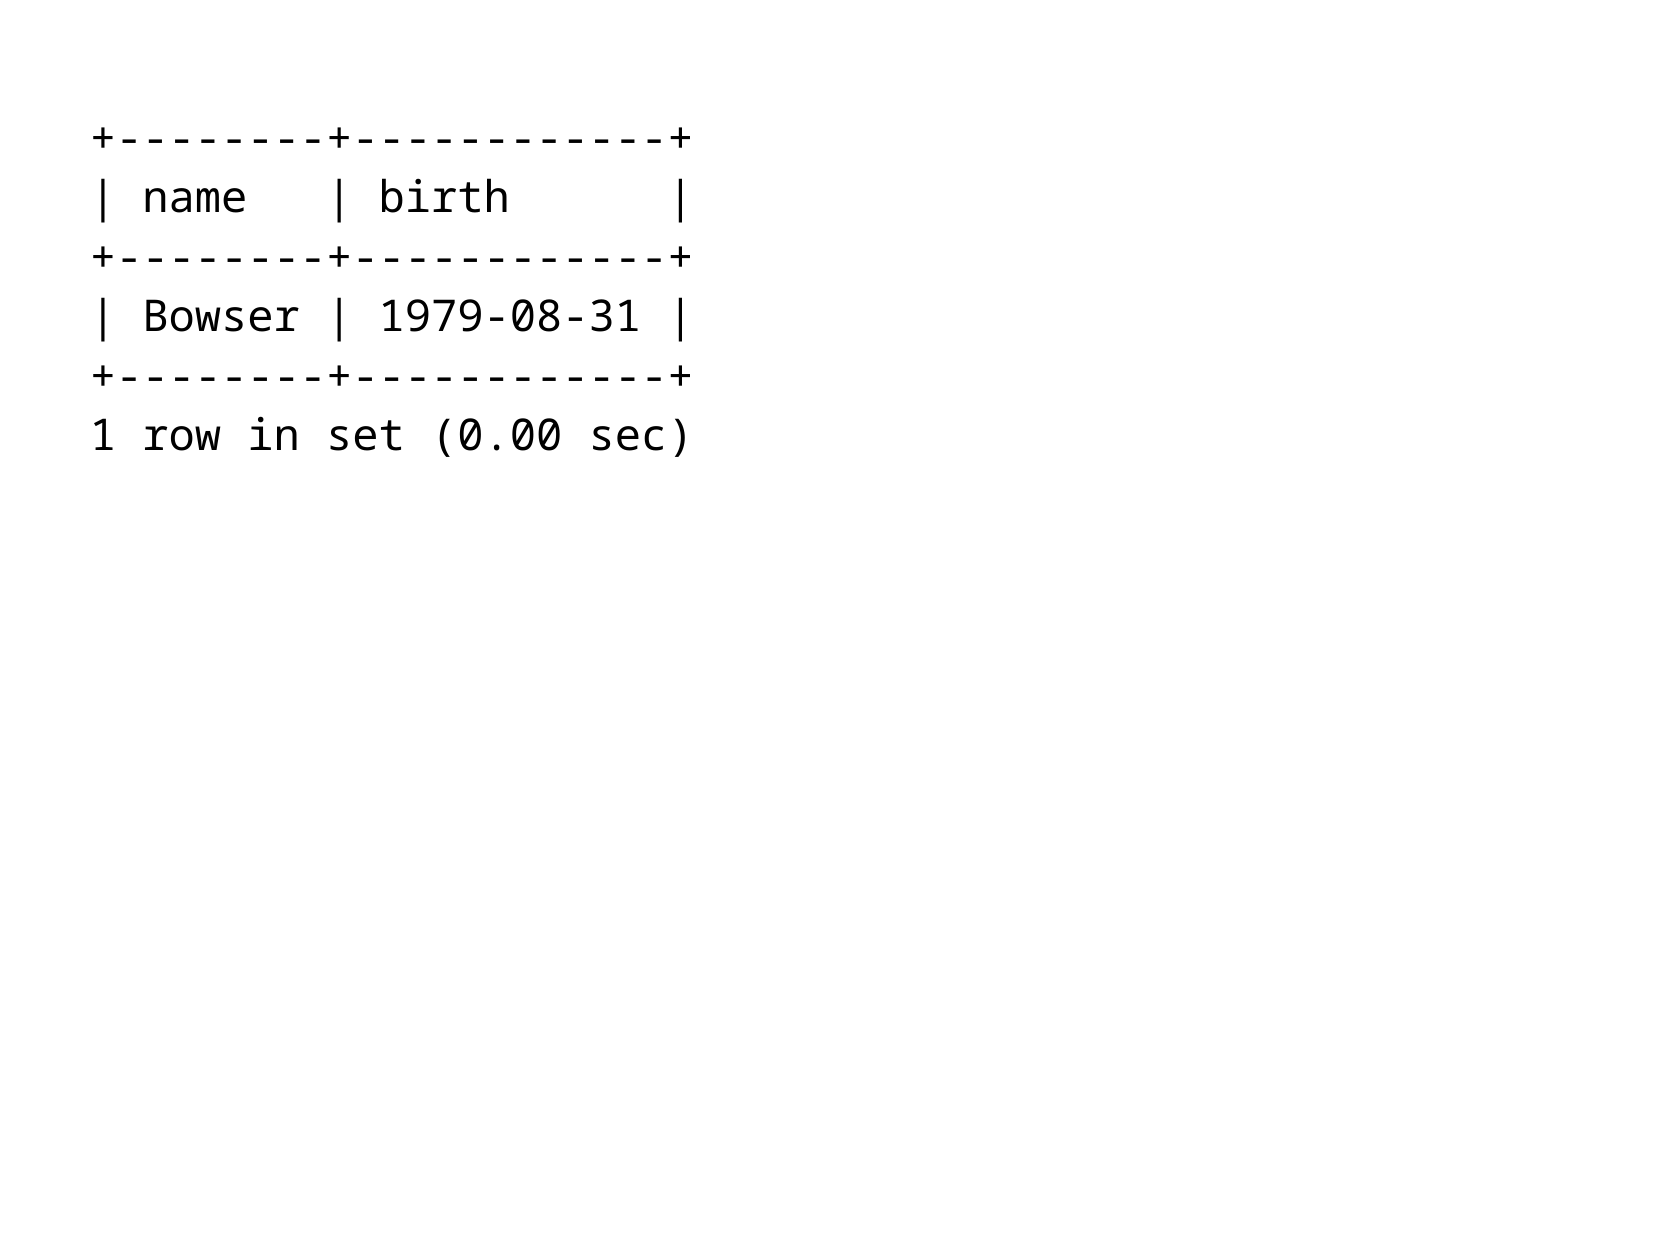

+--------+------------+
| name | birth |
+--------+------------+
| Bowser | 1979-08-31 |
+--------+------------+
1 row in set (0.00 sec)